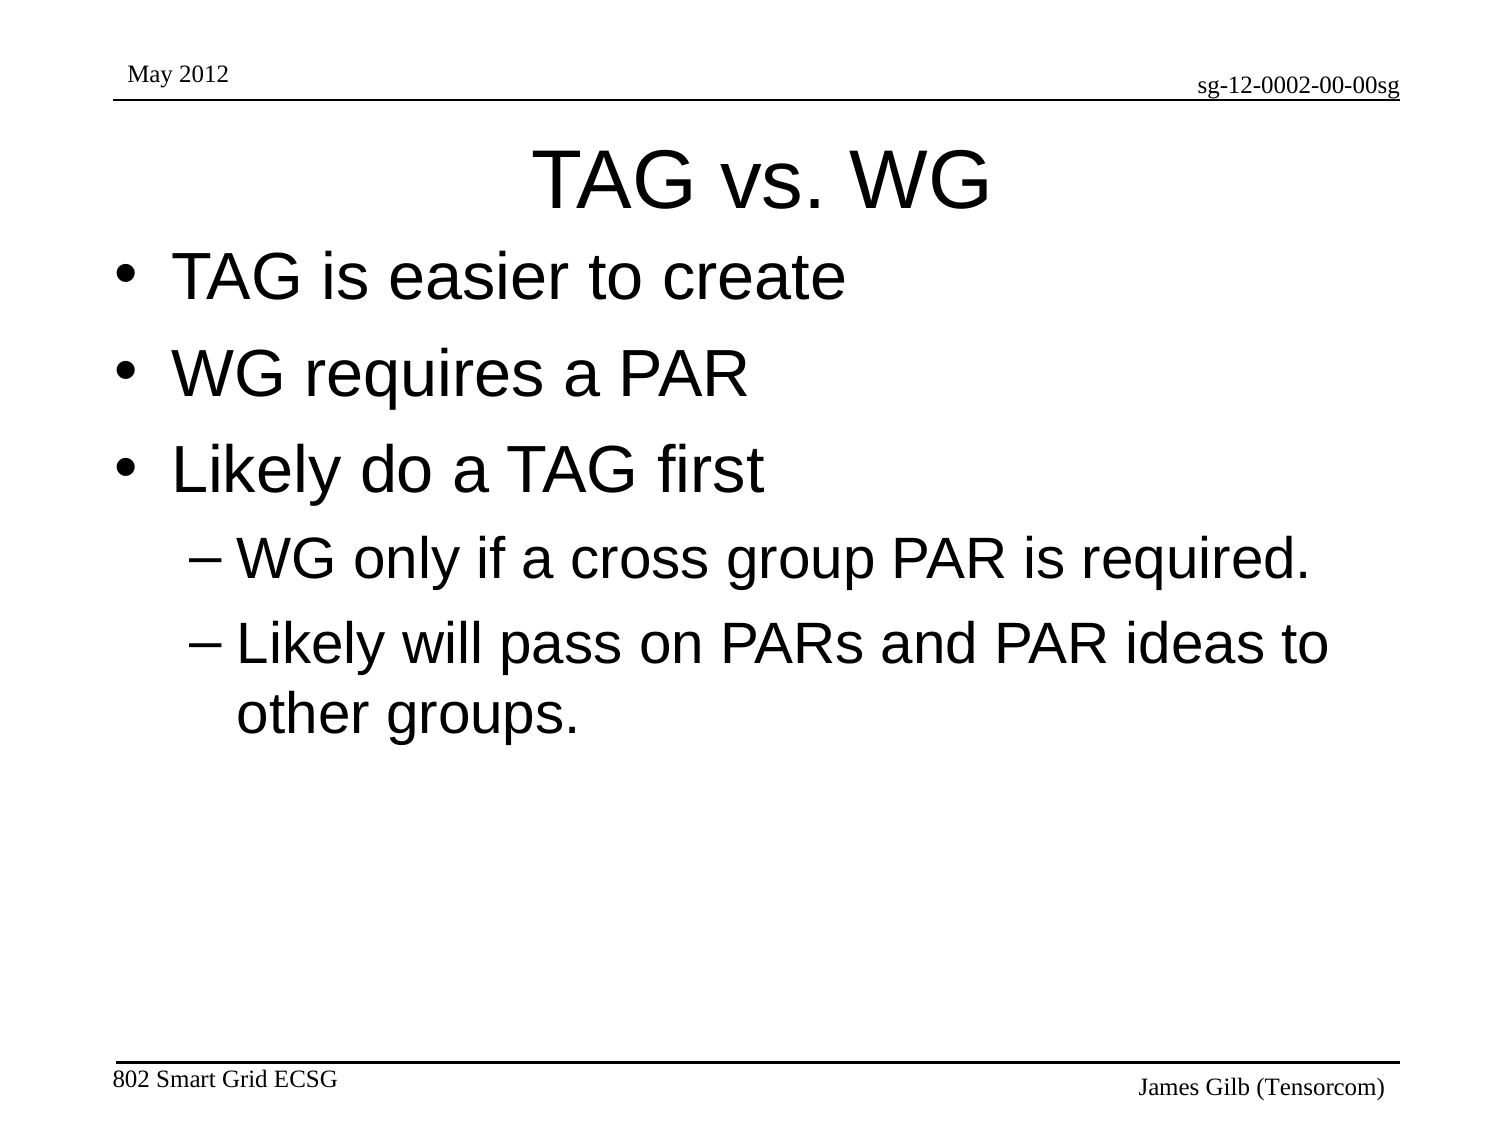

# TAG vs. WG
TAG is easier to create
WG requires a PAR
Likely do a TAG first
WG only if a cross group PAR is required.
Likely will pass on PARs and PAR ideas to other groups.